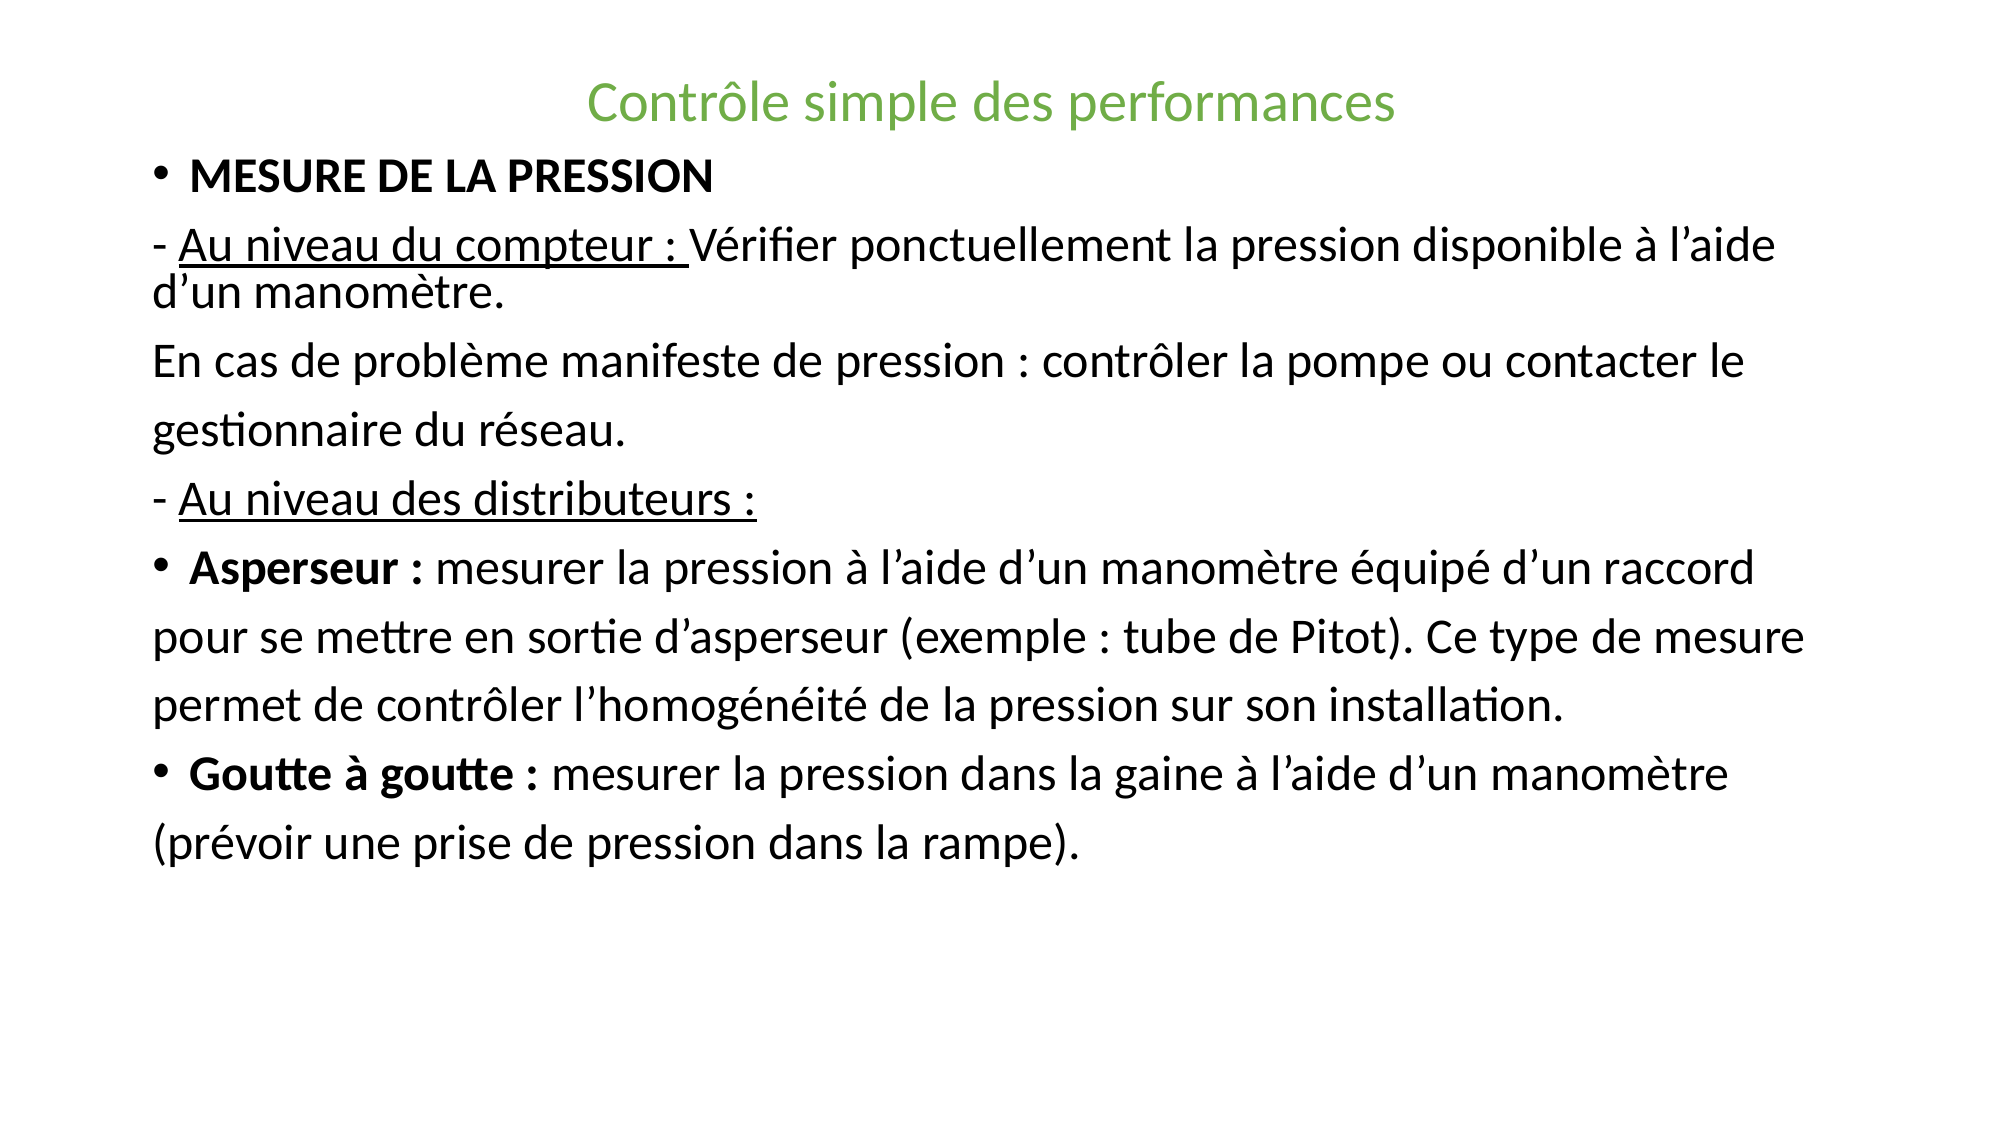

# Contrôle simple des performances
MESURE DE LA PRESSION
- Au niveau du compteur : Vérifier ponctuellement la pression disponible à l’aide d’un manomètre.
En cas de problème manifeste de pression : contrôler la pompe ou contacter le
gestionnaire du réseau.
- Au niveau des distributeurs :
Asperseur : mesurer la pression à l’aide d’un manomètre équipé d’un raccord
pour se mettre en sortie d’asperseur (exemple : tube de Pitot). Ce type de mesure
permet de contrôler l’homogénéité de la pression sur son installation.
Goutte à goutte : mesurer la pression dans la gaine à l’aide d’un manomètre
(prévoir une prise de pression dans la rampe).